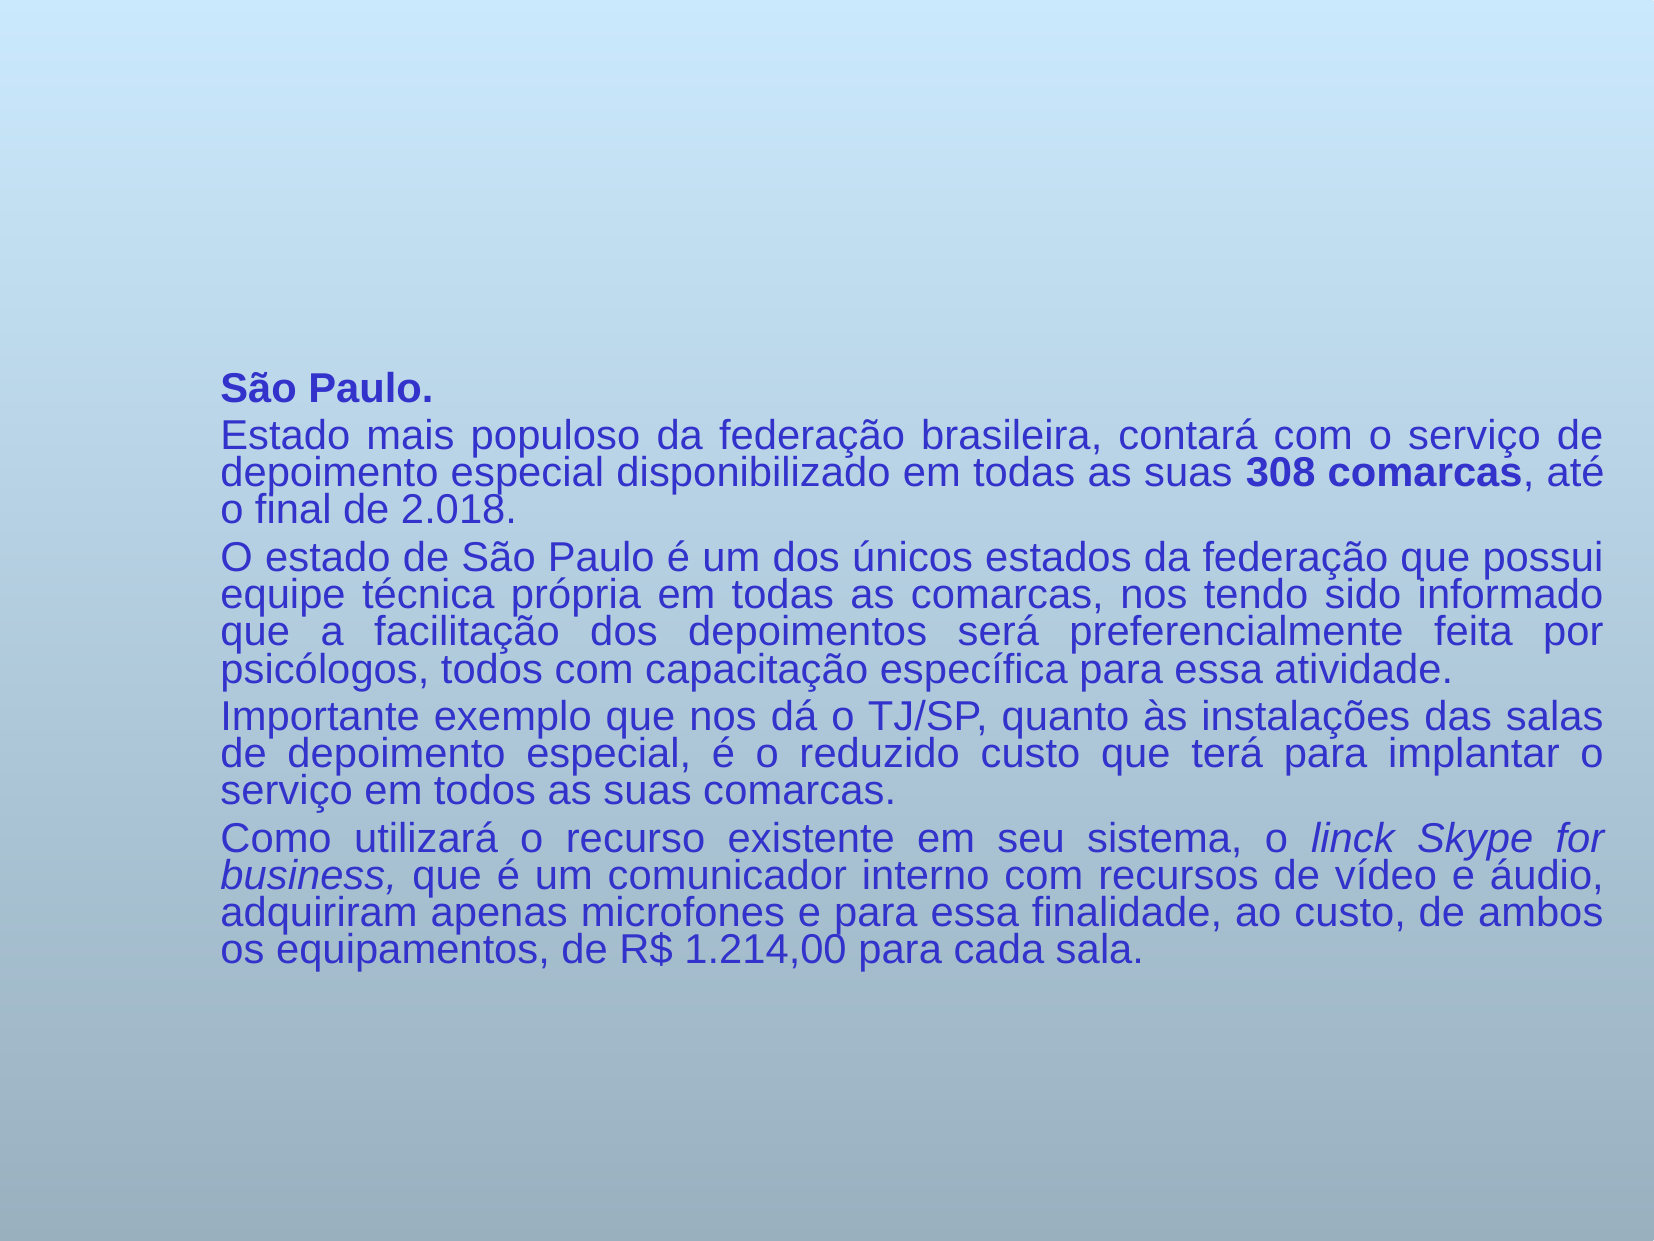

#
	São Paulo.
	Estado mais populoso da federação brasileira, contará com o serviço de depoimento especial disponibilizado em todas as suas 308 comarcas, até o final de 2.018.
	O estado de São Paulo é um dos únicos estados da federação que possui equipe técnica própria em todas as comarcas, nos tendo sido informado que a facilitação dos depoimentos será preferencialmente feita por psicólogos, todos com capacitação específica para essa atividade.
	Importante exemplo que nos dá o TJ/SP, quanto às instalações das salas de depoimento especial, é o reduzido custo que terá para implantar o serviço em todos as suas comarcas.
	Como utilizará o recurso existente em seu sistema, o linck Skype for business, que é um comunicador interno com recursos de vídeo e áudio, adquiriram apenas microfones e para essa finalidade, ao custo, de ambos os equipamentos, de R$ 1.214,00 para cada sala.